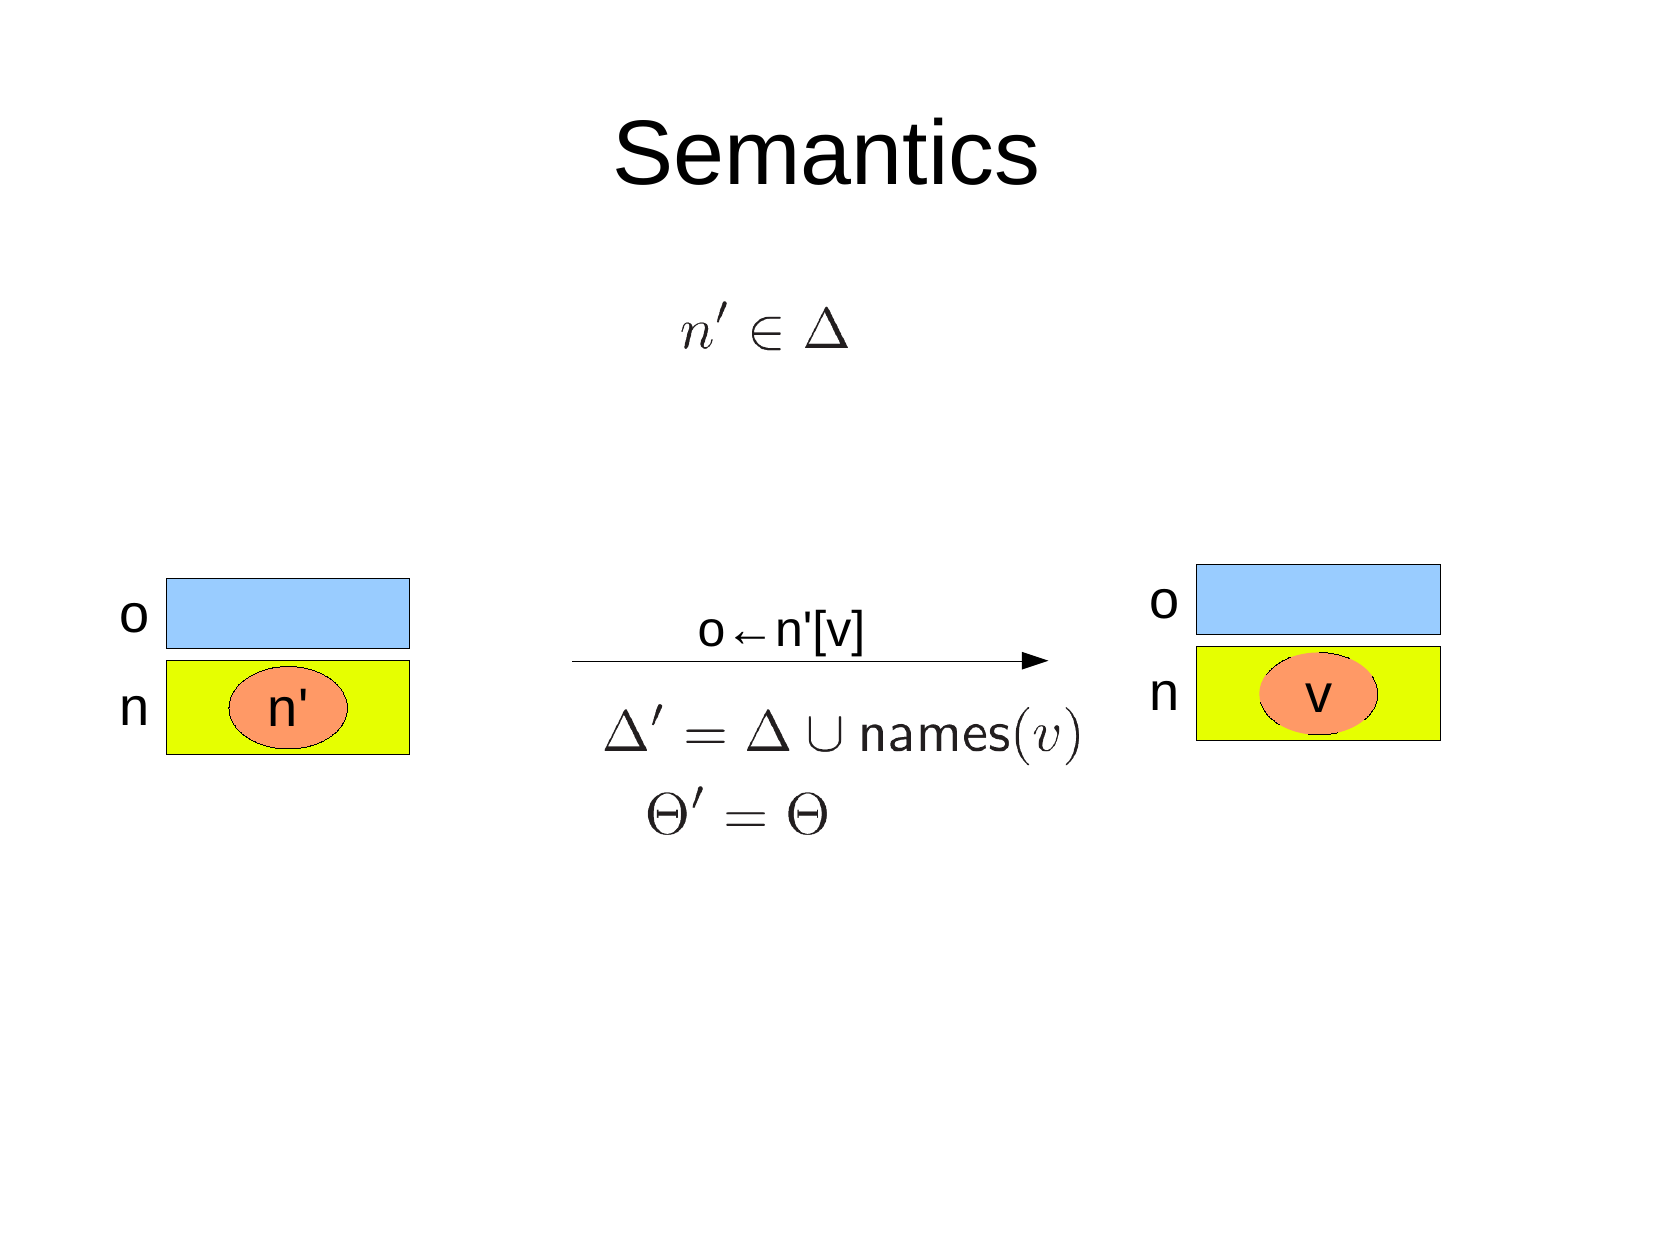

# Semantics
o
o
o←n'[v]
v
n
n'
n